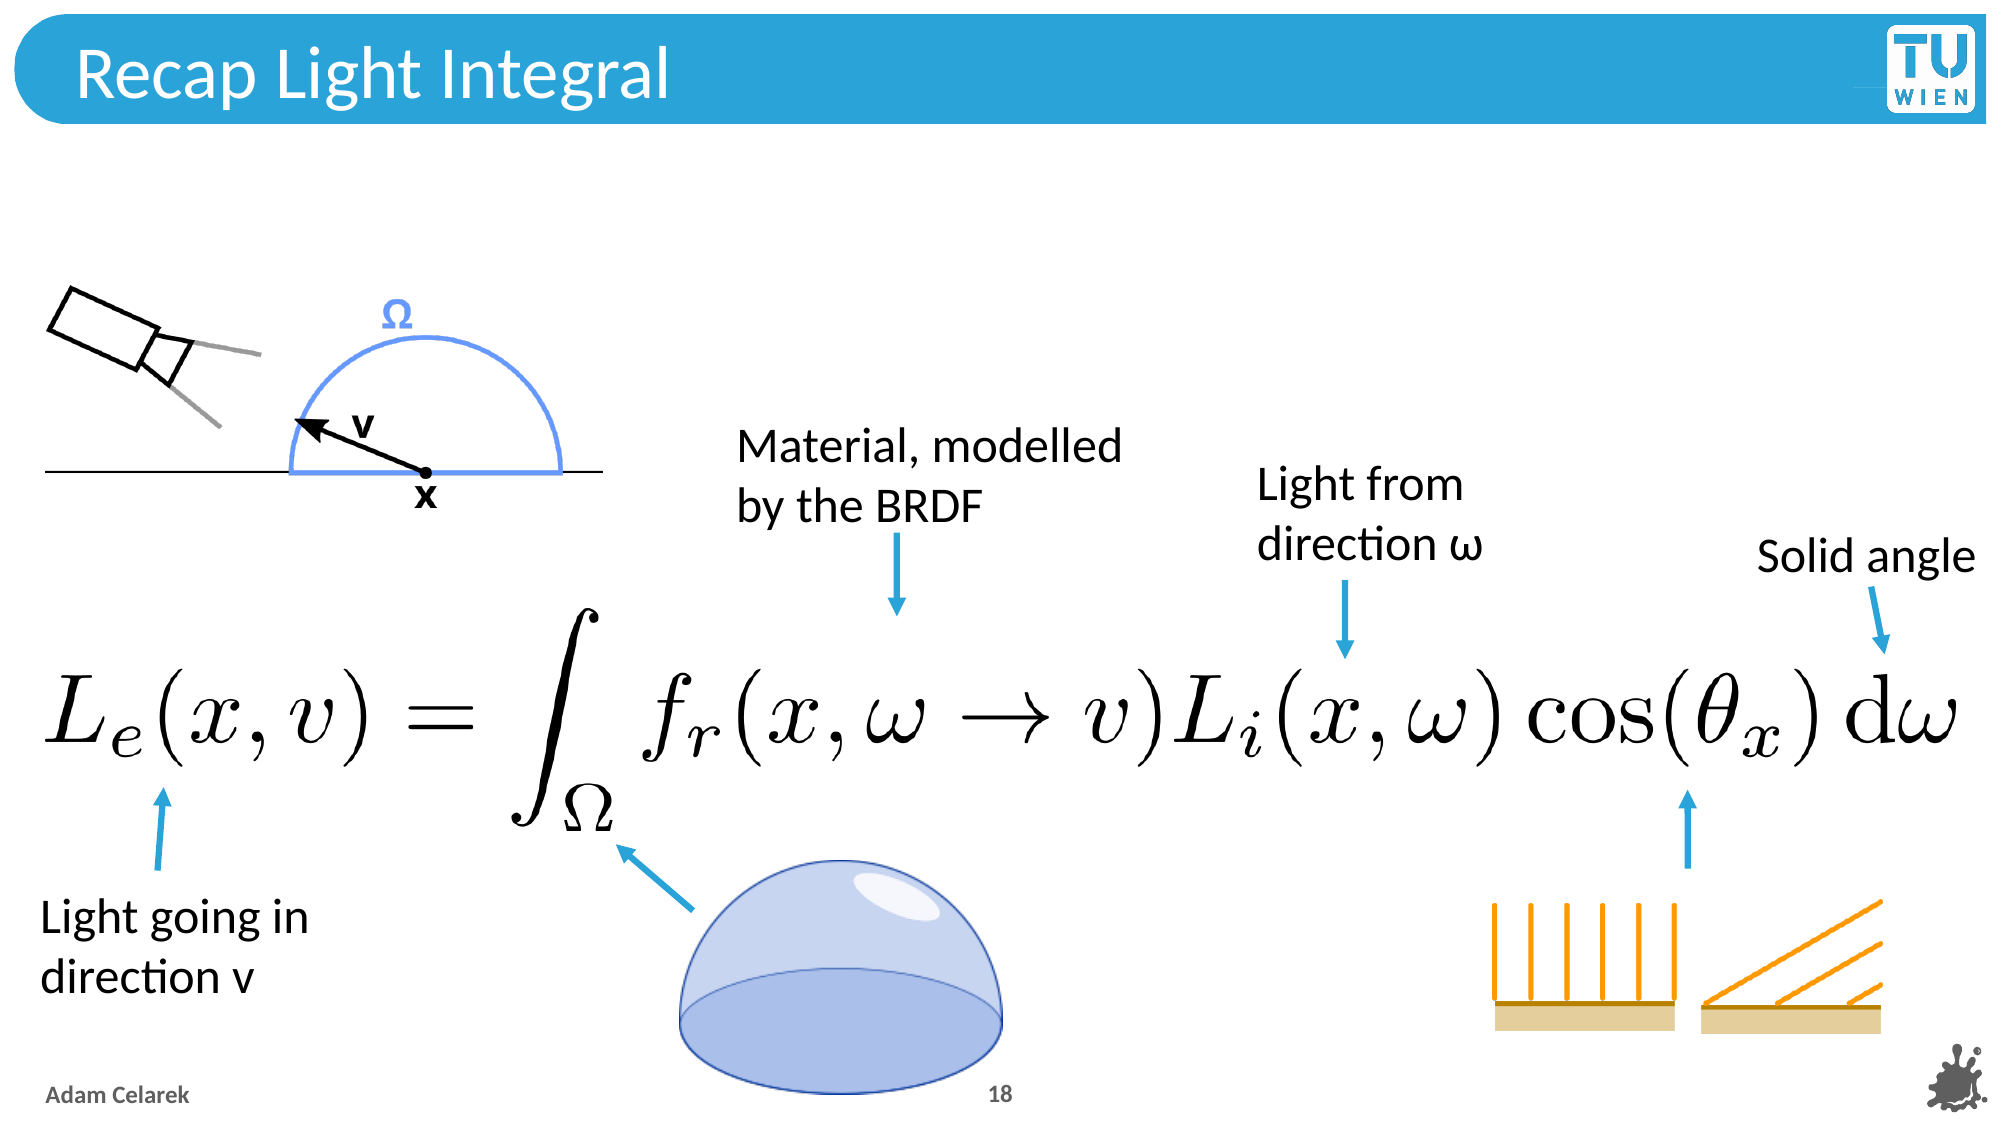

# Recap Light Integral
Material, modelled by the BRDF
Light from direction ω
Solid angle
Light going in direction v
Adam Celarek